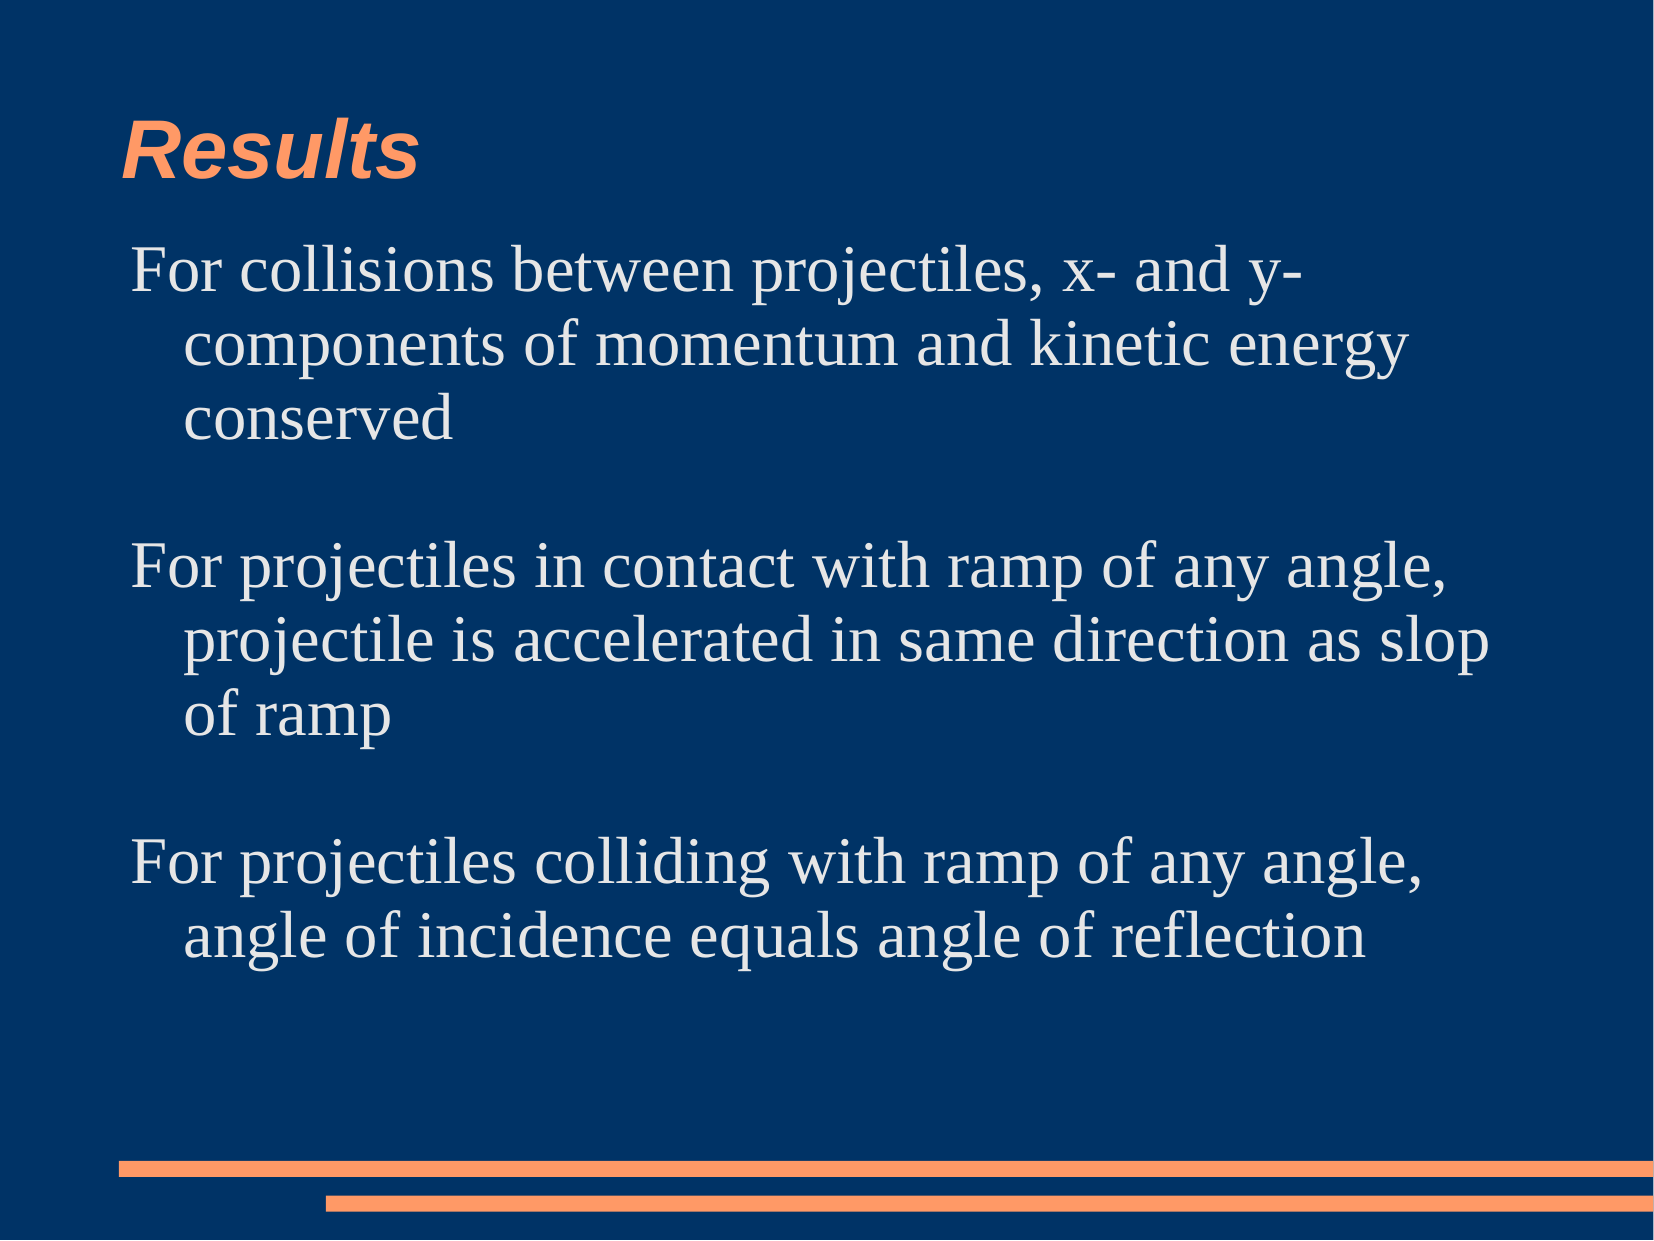

# Results
For collisions between projectiles, x- and y-components of momentum and kinetic energy conserved
For projectiles in contact with ramp of any angle, projectile is accelerated in same direction as slop of ramp
For projectiles colliding with ramp of any angle, angle of incidence equals angle of reflection